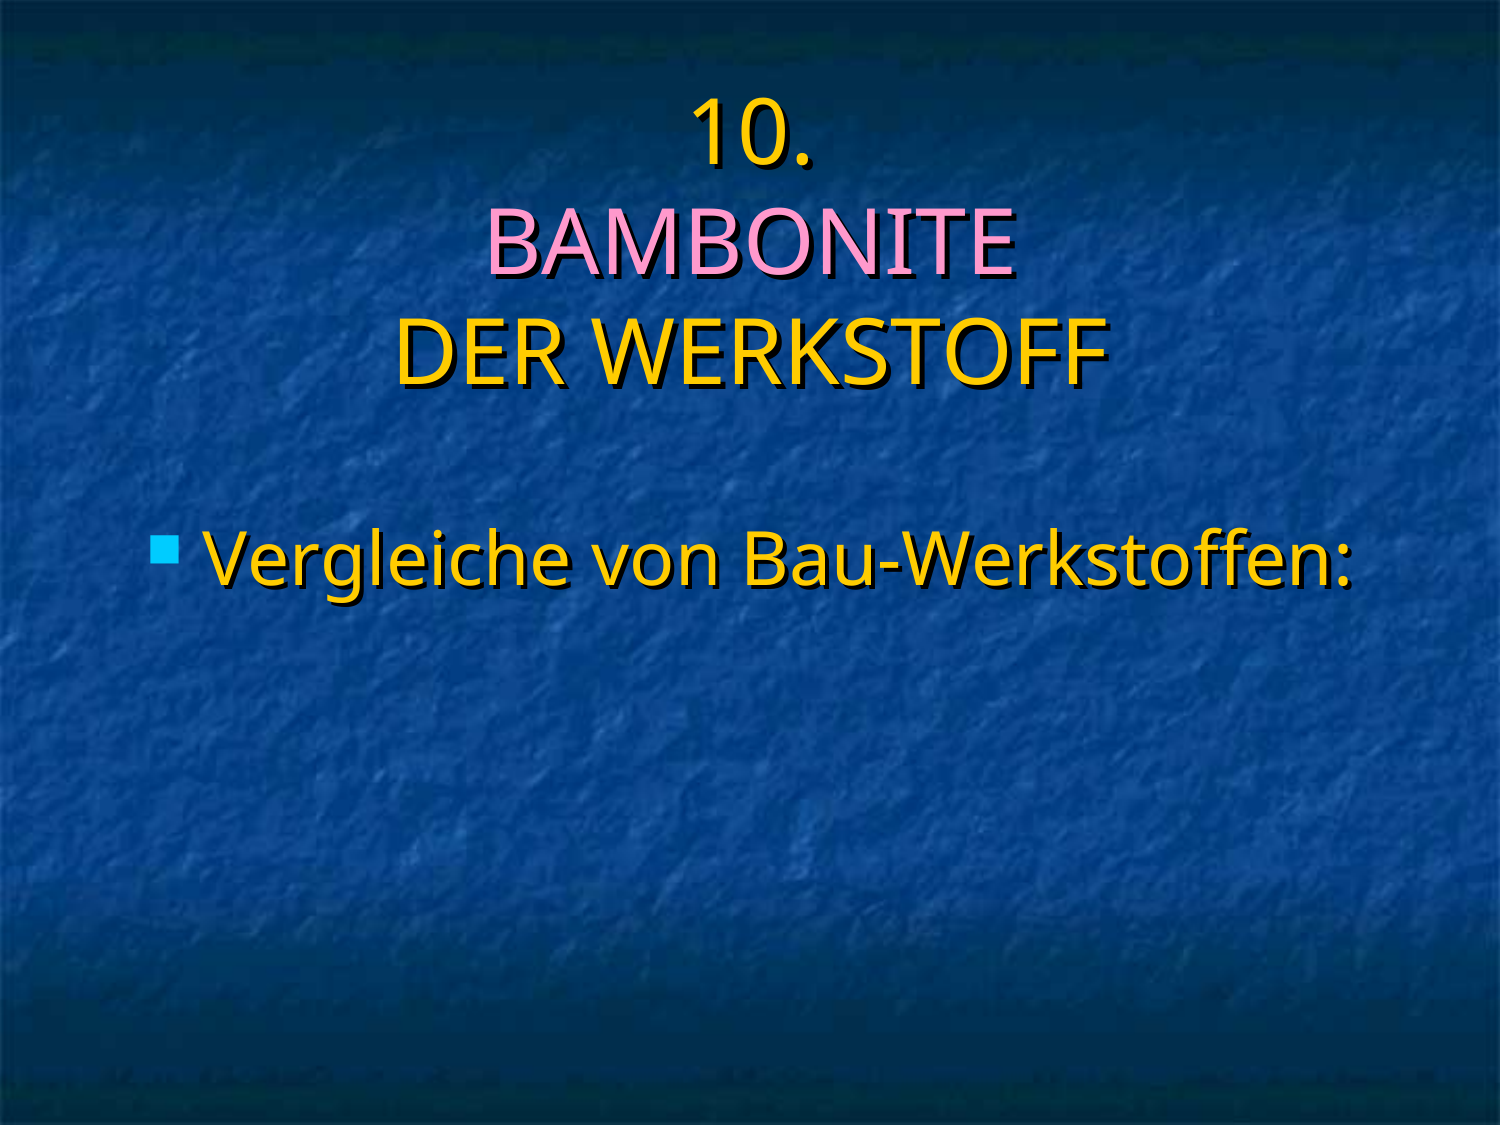

# 10. BAMBONITE DER WERKSTOFF
Vergleiche von Bau-Werkstoffen: